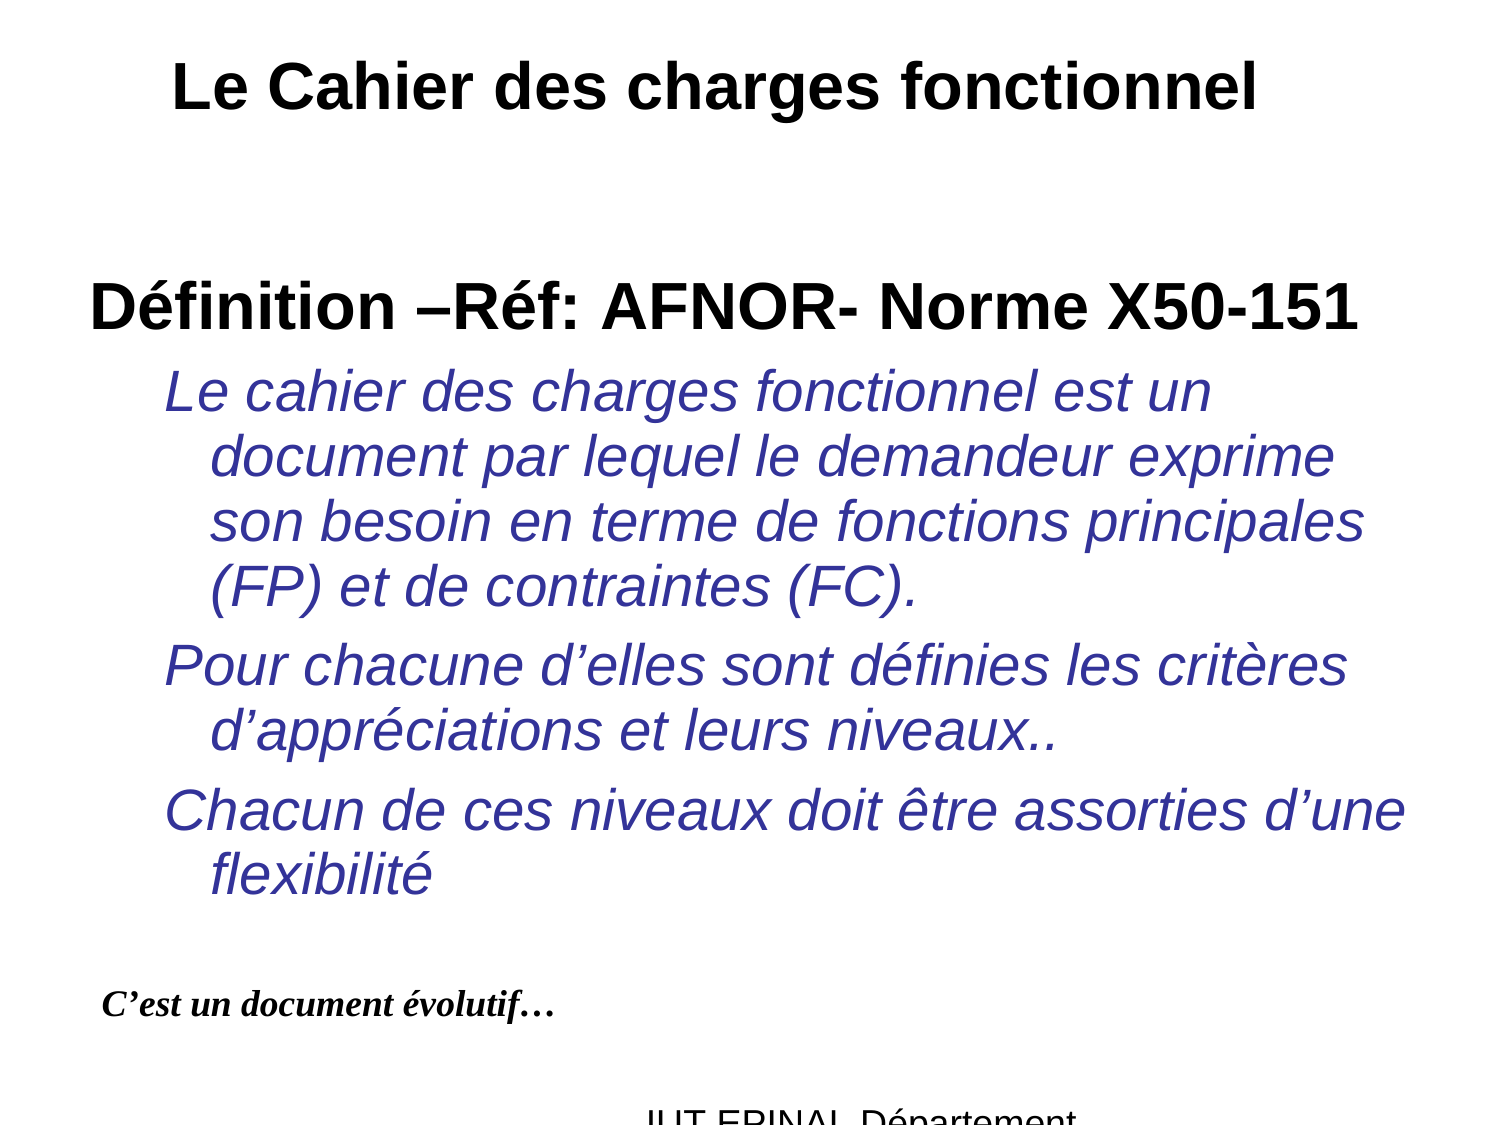

# Le Cahier des charges fonctionnel
Définition –Réf: AFNOR- Norme X50-151
Le cahier des charges fonctionnel est un document par lequel le demandeur exprime son besoin en terme de fonctions principales (FP) et de contraintes (FC).
Pour chacune d’elles sont définies les critères d’appréciations et leurs niveaux..
Chacun de ces niveaux doit être assorties d’une flexibilité
C’est un document évolutif…